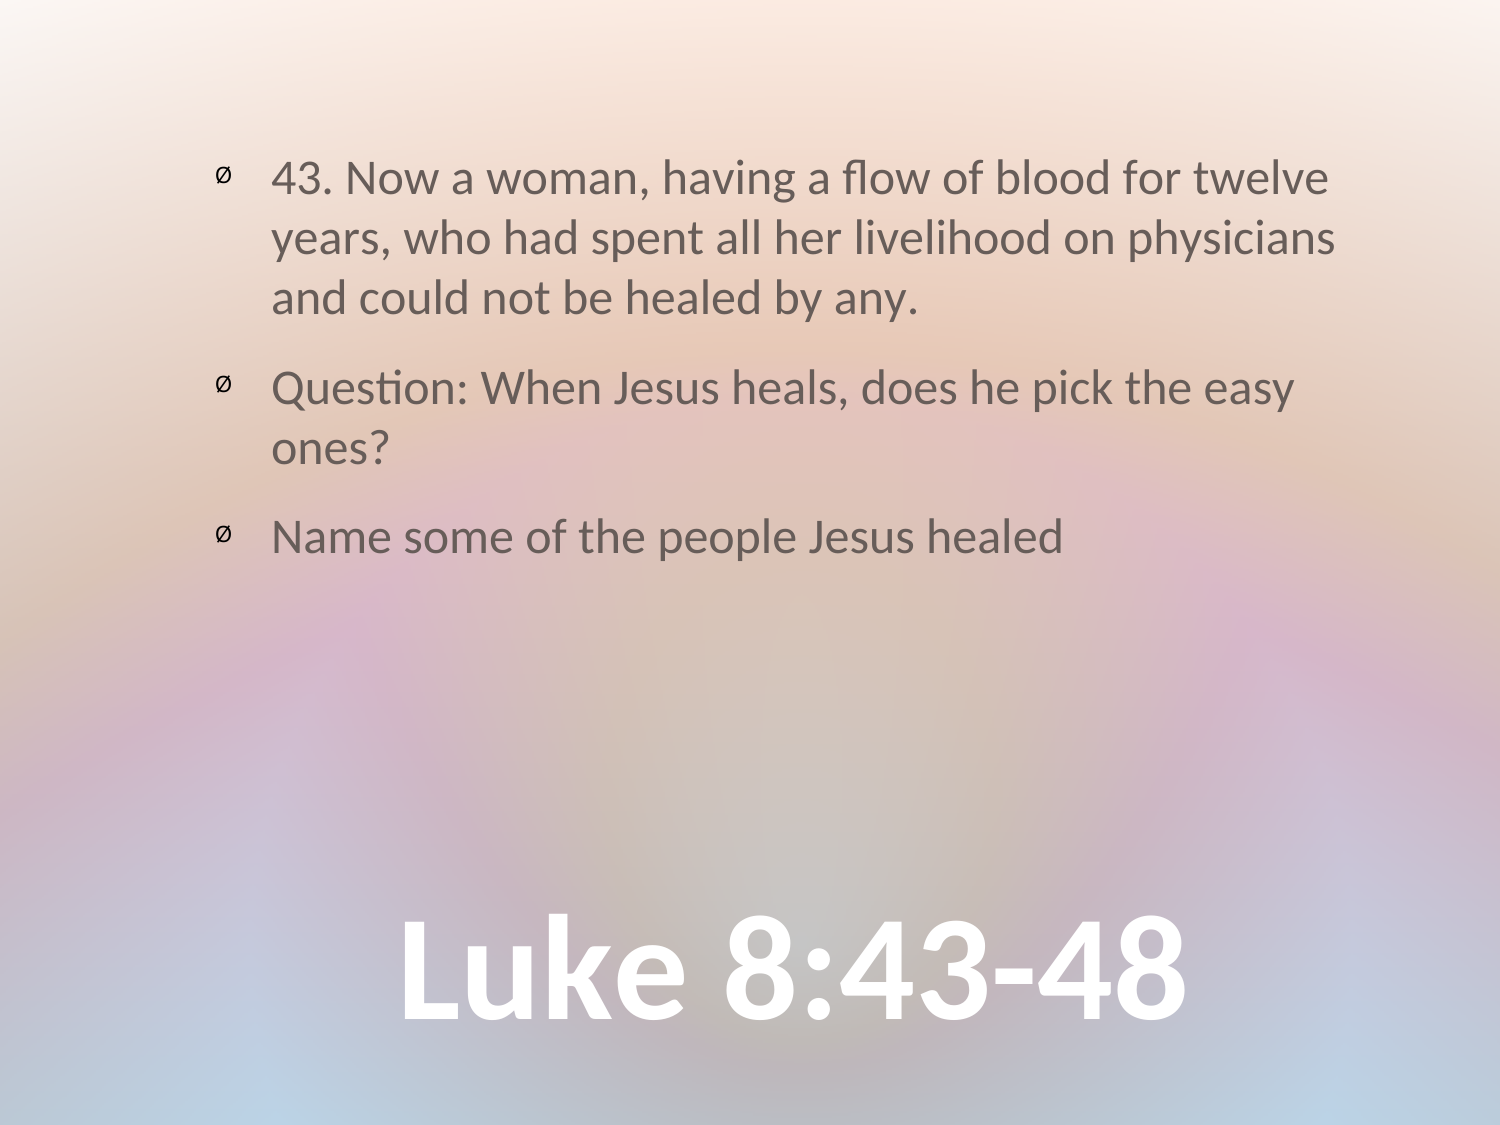

43. Now a woman, having a flow of blood for twelve years, who had spent all her livelihood on physicians and could not be healed by any.
Question: When Jesus heals, does he pick the easy ones?
Name some of the people Jesus healed
# Luke 8:43-48